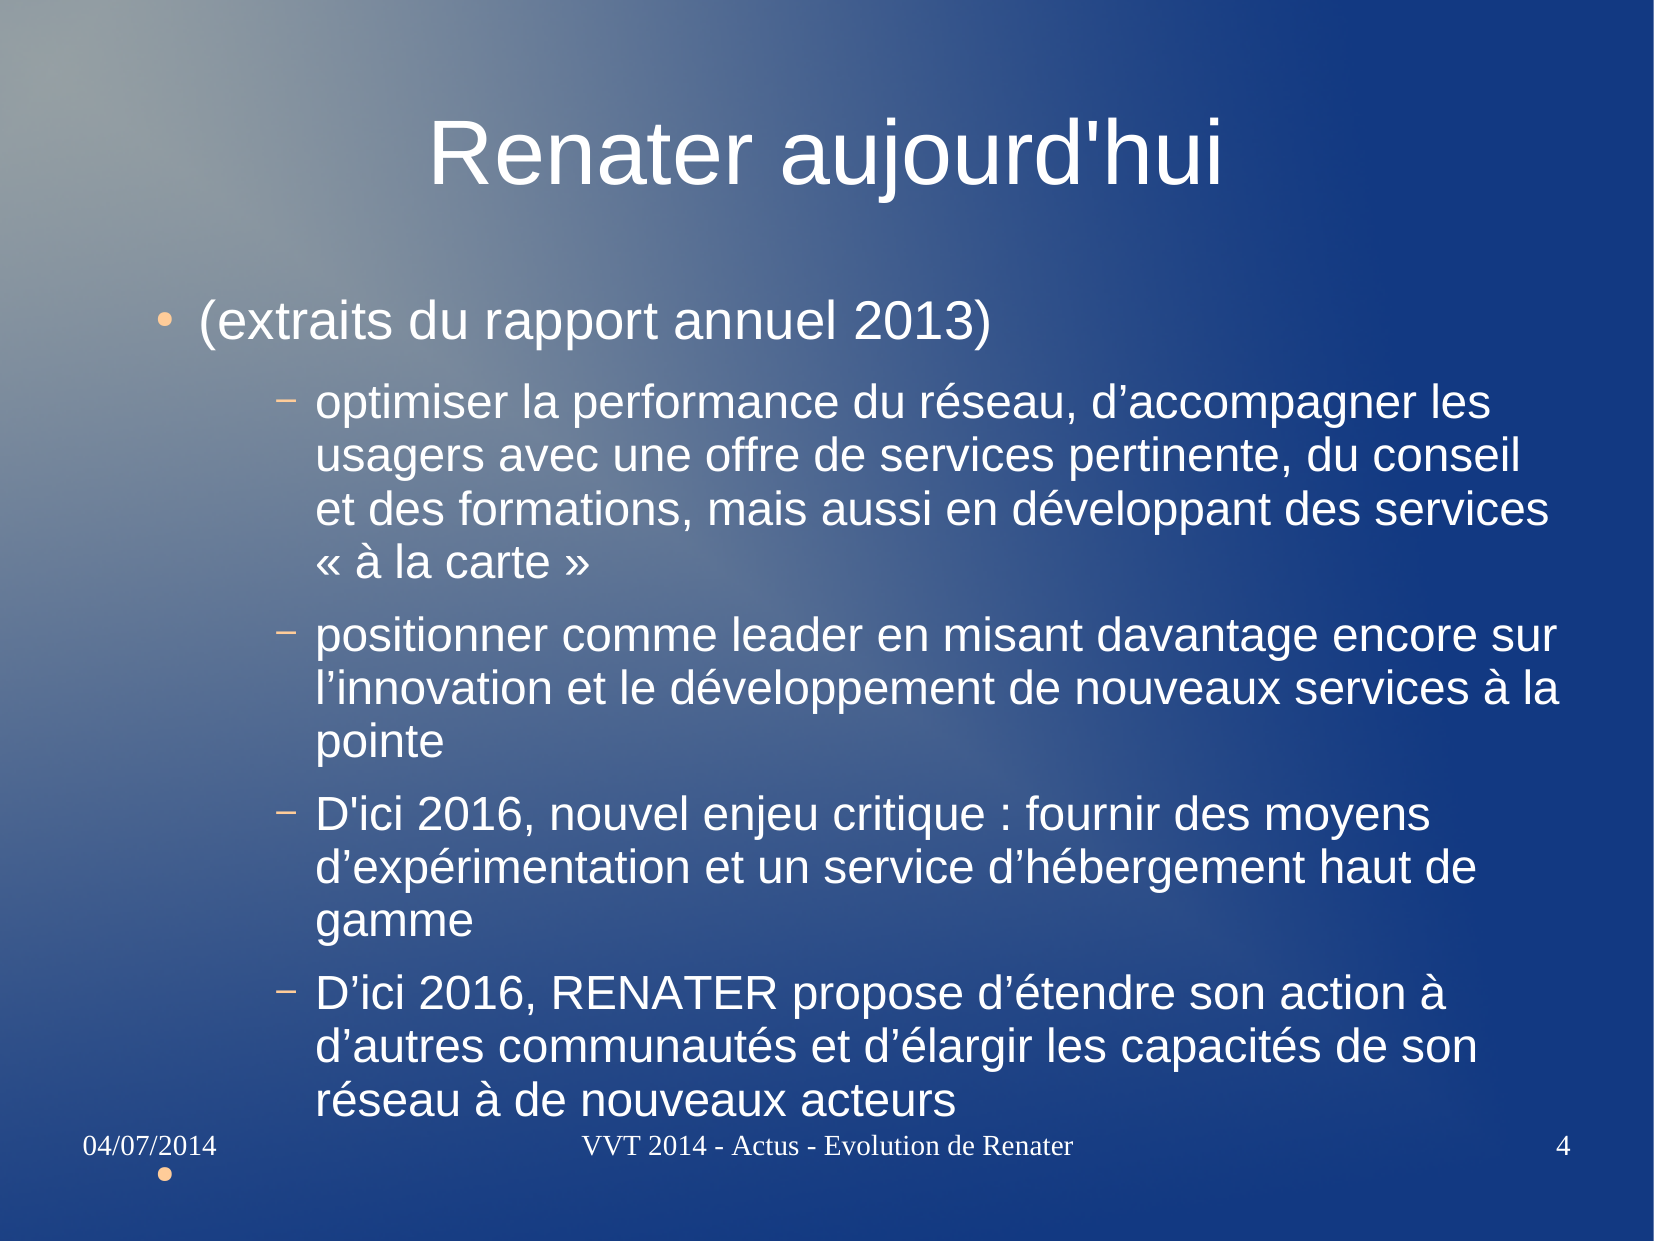

# Renater aujourd'hui
(extraits du rapport annuel 2013)
optimiser la performance du réseau, d’accompagner les usagers avec une offre de services pertinente, du conseil et des formations, mais aussi en développant des services « à la carte »
positionner comme leader en misant davantage encore sur l’innovation et le développement de nouveaux services à la pointe
D'ici 2016, nouvel enjeu critique : fournir des moyens d’expérimentation et un service d’hébergement haut de gamme
D’ici 2016, RENATER propose d’étendre son action à d’autres communautés et d’élargir les capacités de son réseau à de nouveaux acteurs
04/07/2014
VVT 2014 - Actus - Evolution de Renater
4